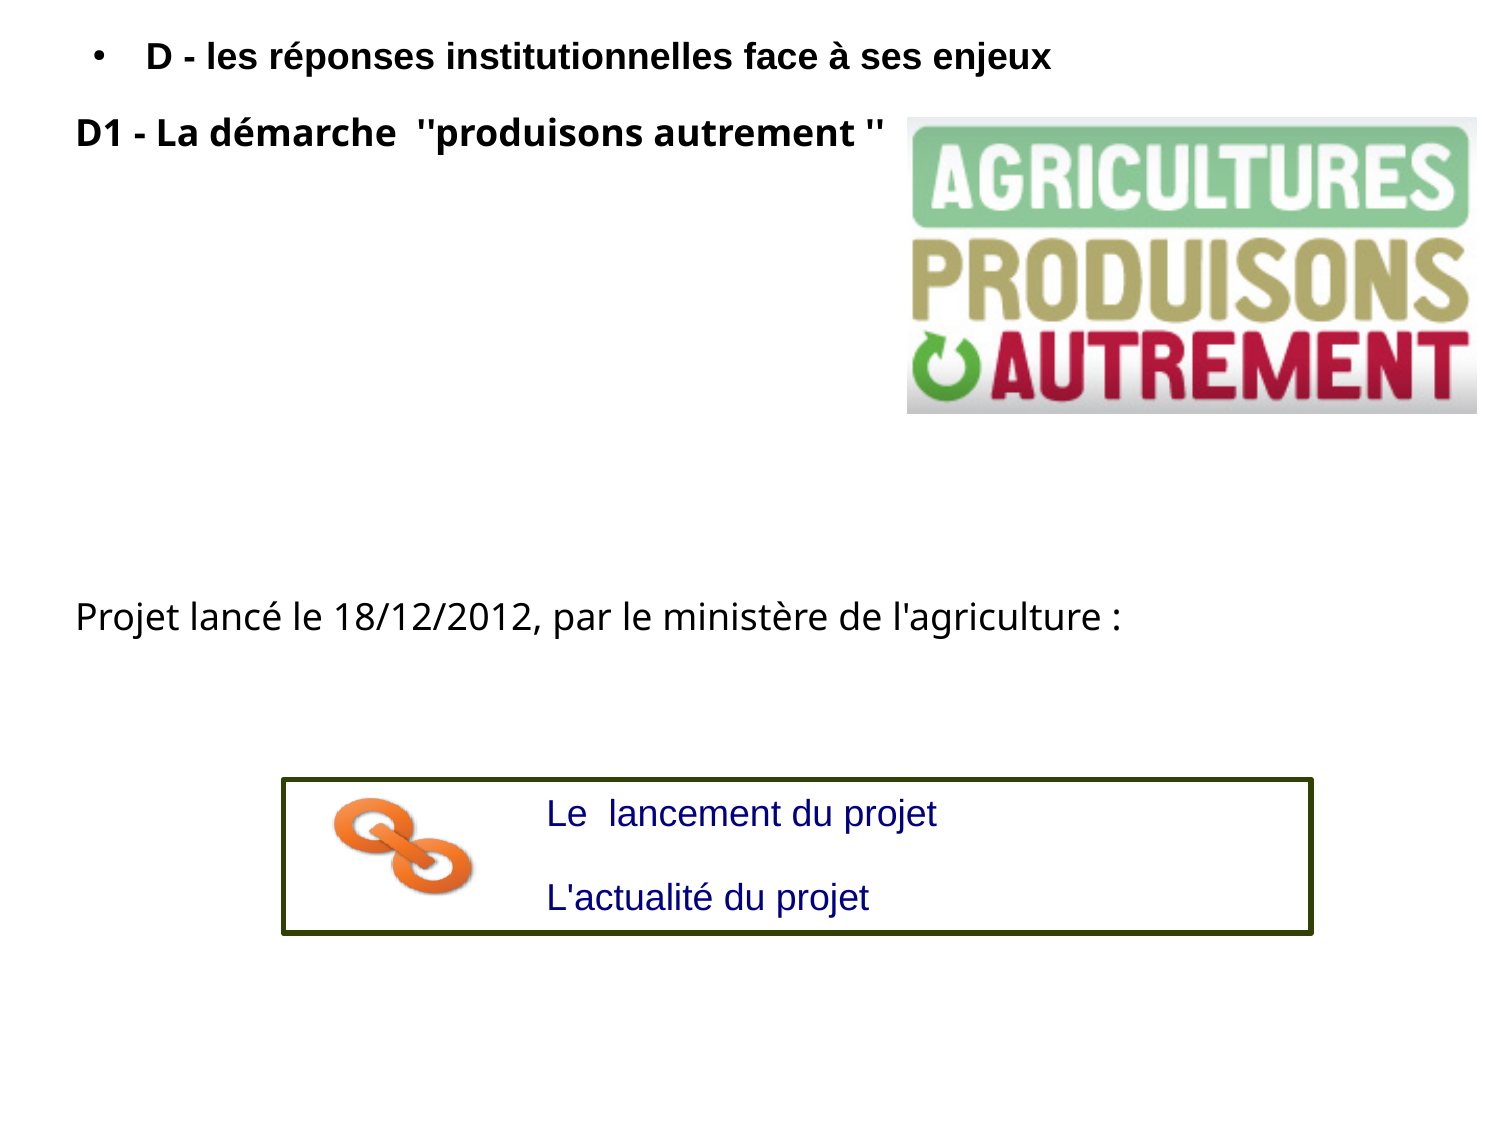

# D - les réponses institutionnelles face à ses enjeux
D1 - La démarche  ''produisons autrement ''
Projet lancé le 18/12/2012, par le ministère de l'agriculture :
Le lancement du projet
L'actualité du projet